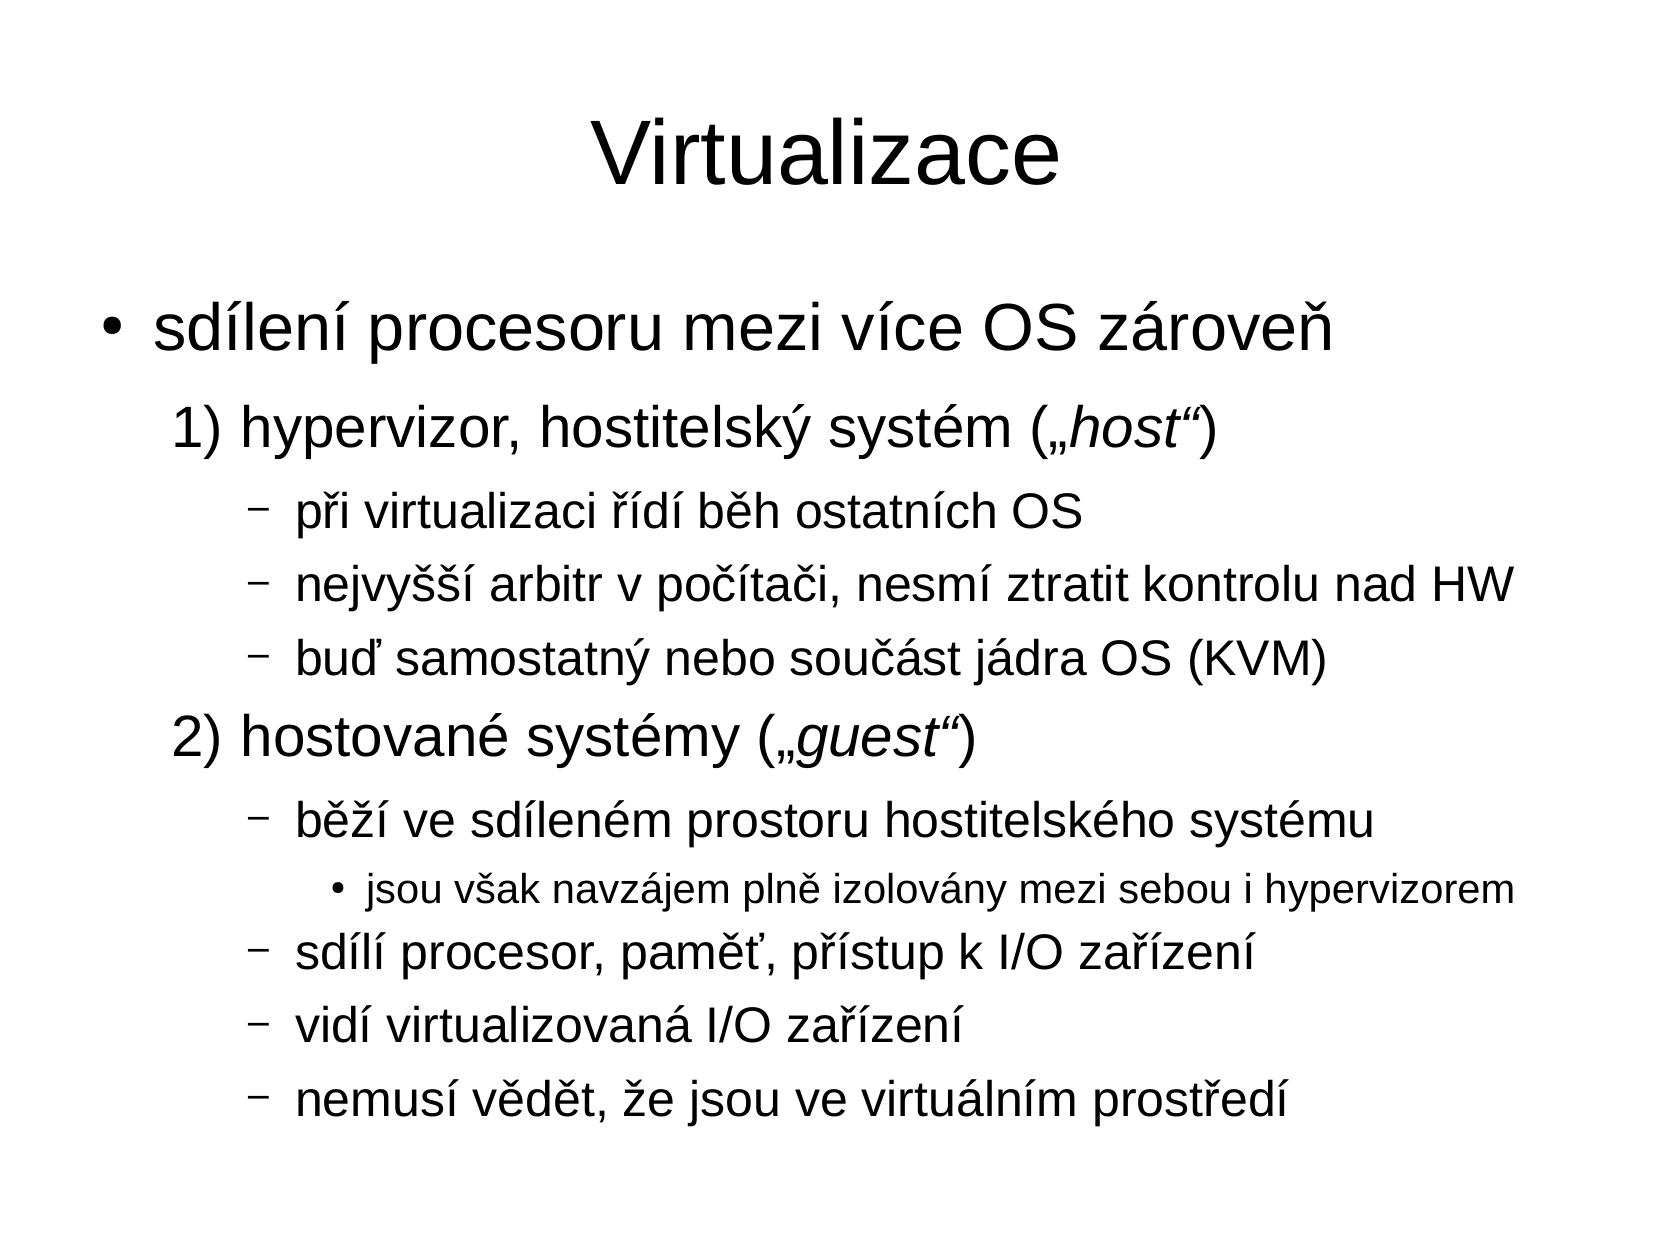

# Virtualizace
sdílení procesoru mezi více OS zároveň
 hypervizor, hostitelský systém („host“)
při virtualizaci řídí běh ostatních OS
nejvyšší arbitr v počítači, nesmí ztratit kontrolu nad HW
buď samostatný nebo součást jádra OS (KVM)
 hostované systémy („guest“)
běží ve sdíleném prostoru hostitelského systému
jsou však navzájem plně izolovány mezi sebou i hypervizorem
sdílí procesor, paměť, přístup k I/O zařízení
vidí virtualizovaná I/O zařízení
nemusí vědět, že jsou ve virtuálním prostředí